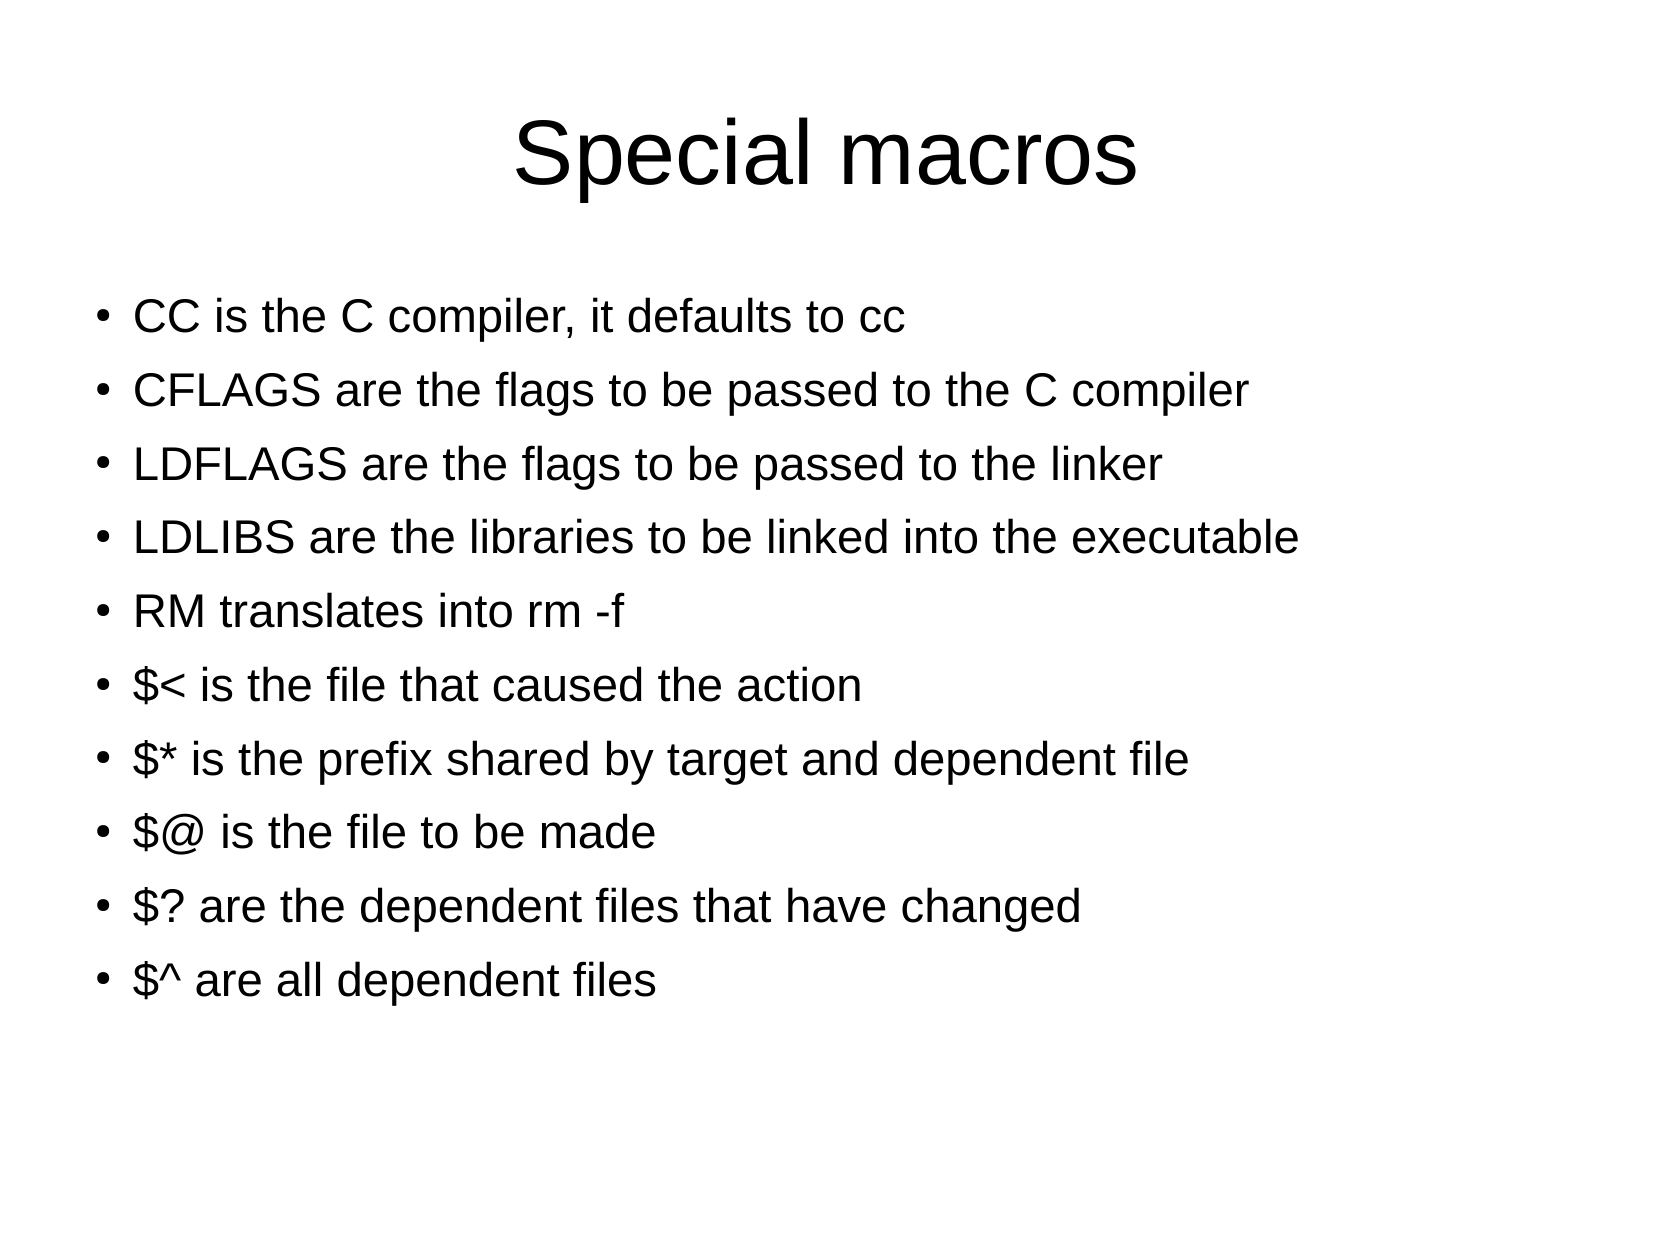

# Special macros
CC is the C compiler, it defaults to cc
CFLAGS are the flags to be passed to the C compiler
LDFLAGS are the flags to be passed to the linker
LDLIBS are the libraries to be linked into the executable
RM translates into rm -f
$< is the file that caused the action
$* is the prefix shared by target and dependent file
$@ is the file to be made
$? are the dependent files that have changed
$^ are all dependent files